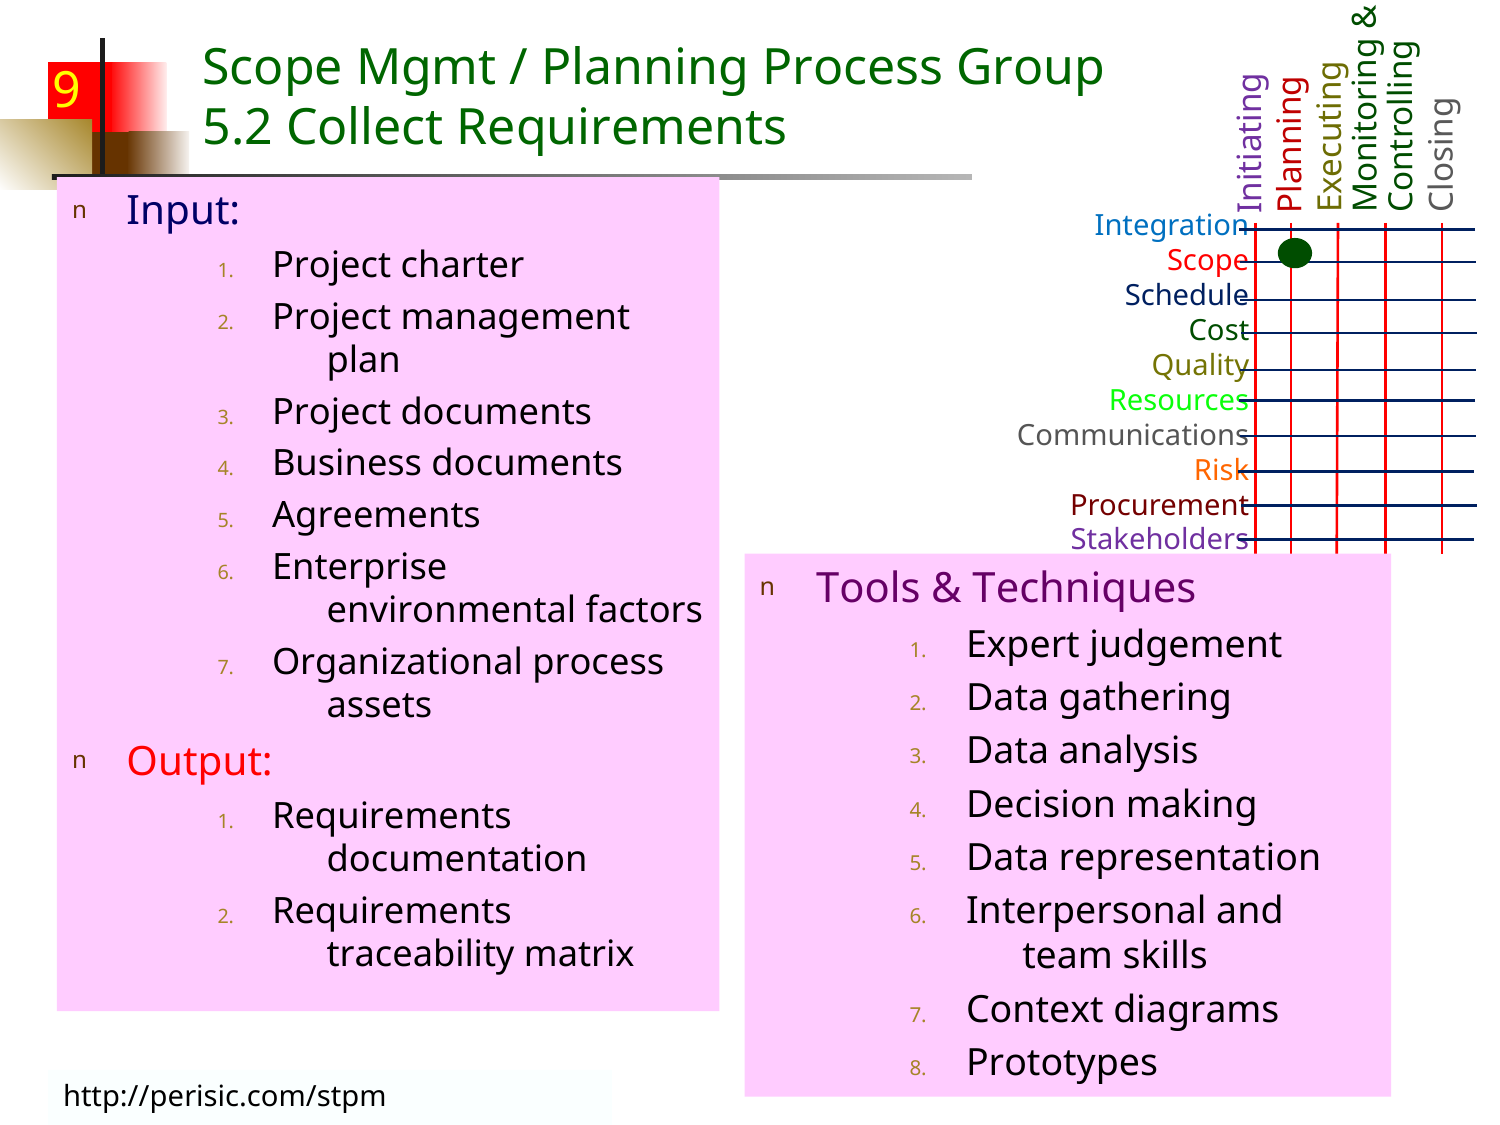

Initiating
Planning
Executing
Monitoring &
Controlling
Closing
Integration
Scope
Schedule
Cost
Quality
Resources
Communications
Risk
Procurement
Stakeholders
Scope Mgmt / Planning Process Group
5.2 Collect Requirements
# Input:
Project charter
Project management plan
Project documents
Business documents
Agreements
Enterprise environmental factors
Organizational process assets
Output:
Requirements documentation
Requirements traceability matrix
Tools & Techniques
Expert judgement
Data gathering
Data analysis
Decision making
Data representation
Interpersonal and team skills
Context diagrams
Prototypes
8
http://perisic.com/stpm